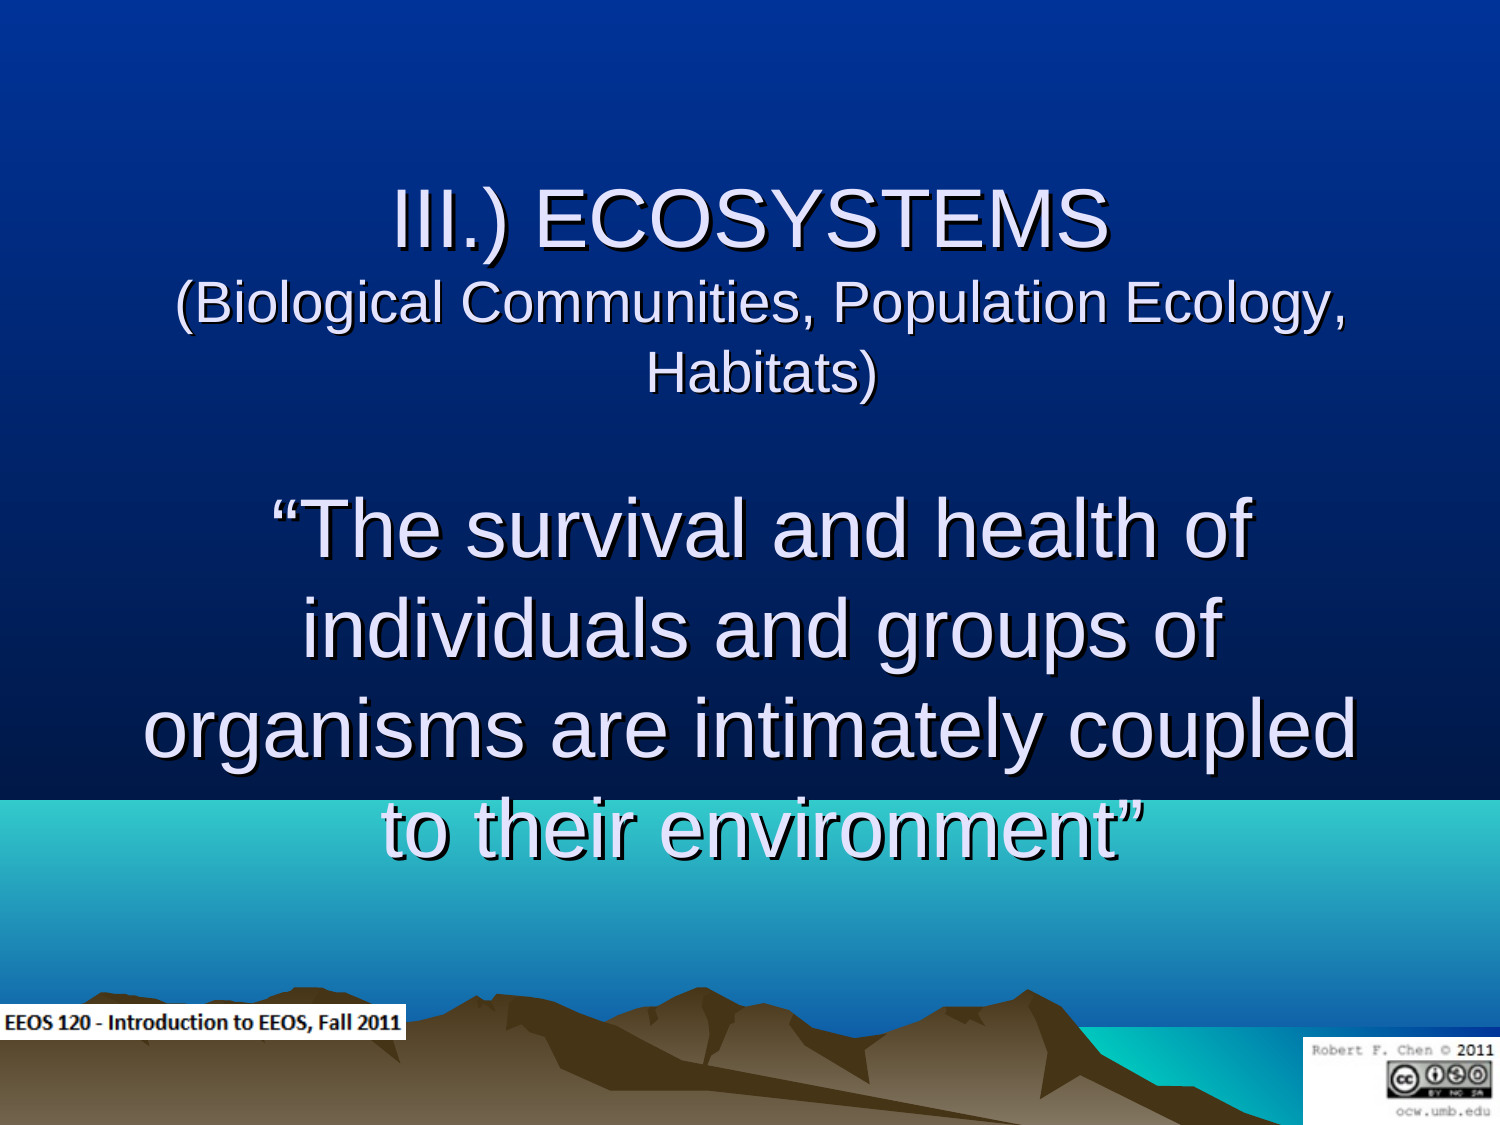

# III.) ECOSYSTEMS (Biological Communities, Population Ecology, Habitats) “The survival and health of individuals and groups of organisms are intimately coupled to their environment”